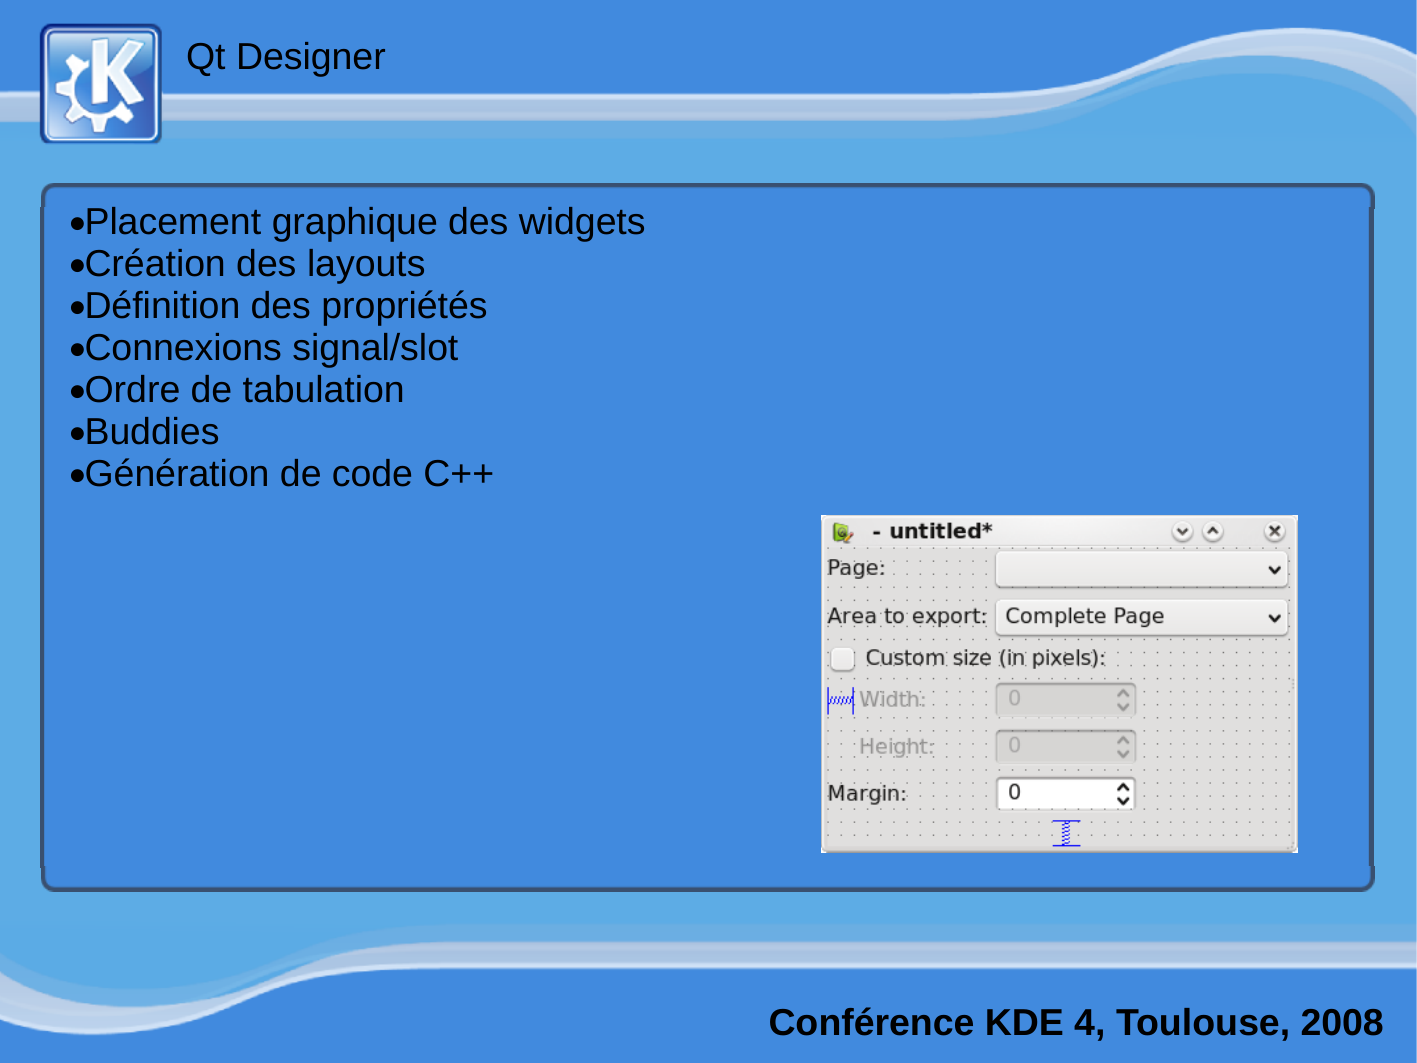

Qt Designer
Placement graphique des widgets
Création des layouts
Définition des propriétés
Connexions signal/slot
Ordre de tabulation
Buddies
Génération de code C++